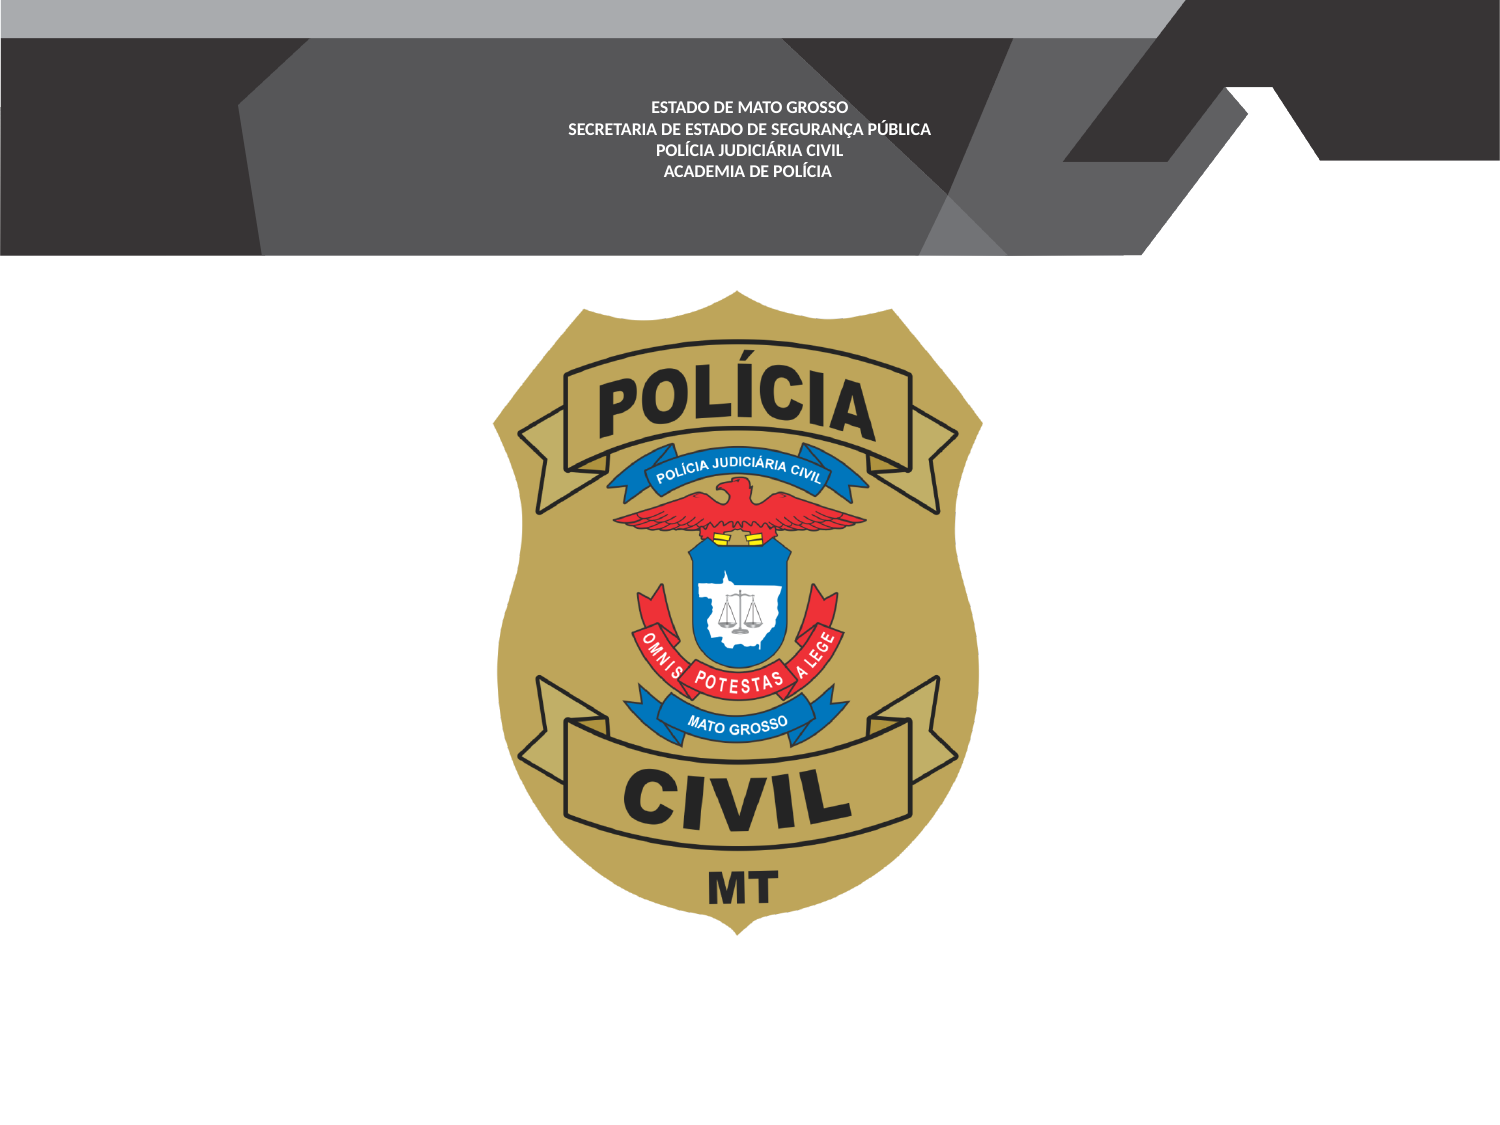

# ESTADO DE MATO GROSSO SECRETARIA DE ESTADO DE SEGURANÇA PÚBLICA POLÍCIA JUDICIÁRIA CIVIL ACADEMIA DE POLÍCIA